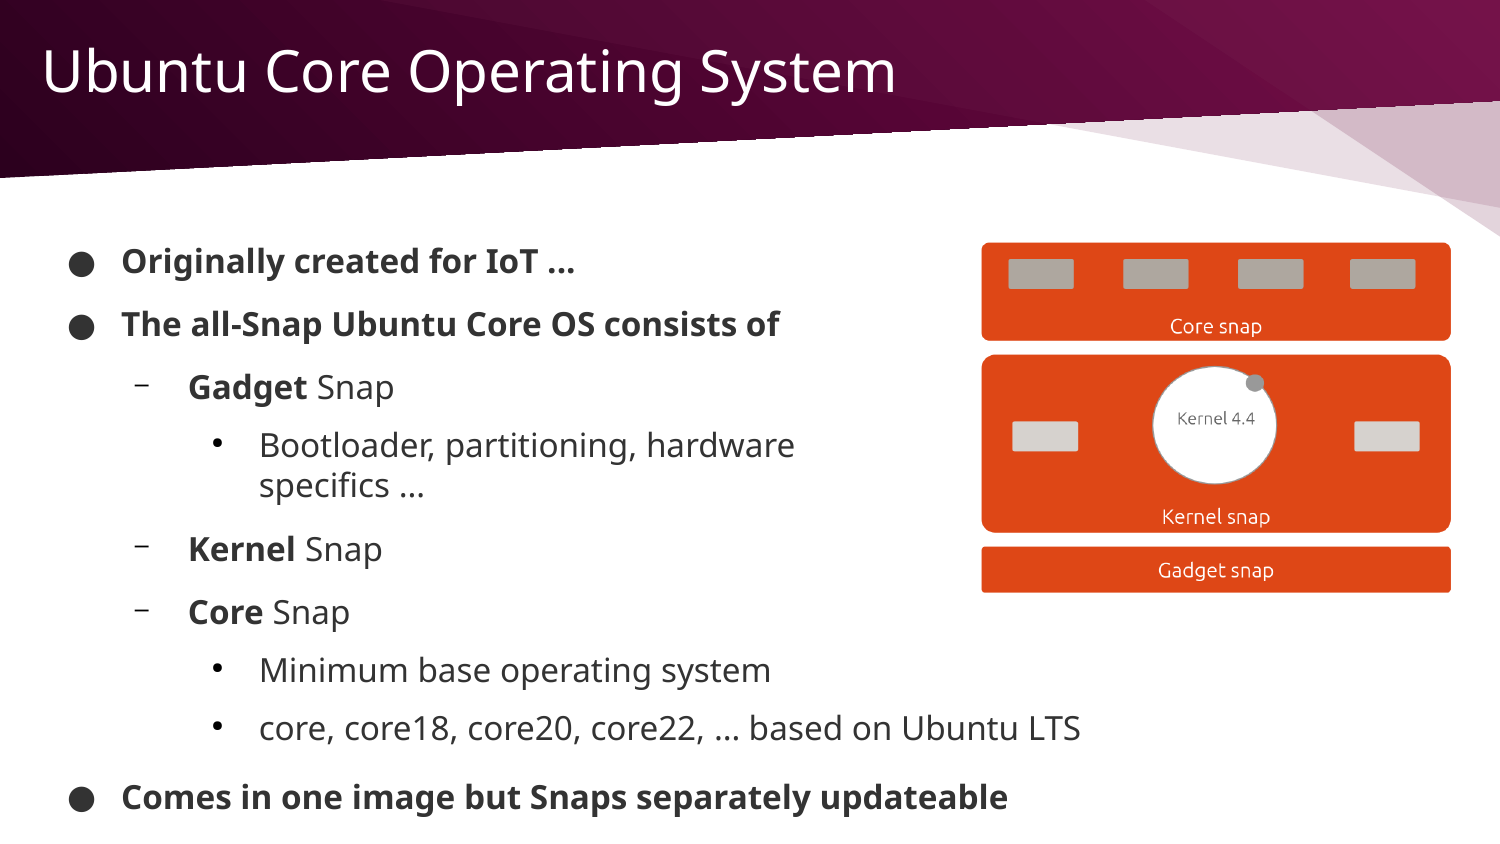

Ubuntu Core Operating System
# Originally created for IoT ...
The all-Snap Ubuntu Core OS consists of
Gadget Snap
Bootloader, partitioning, hardware
specifics …
Kernel Snap
Core Snap
Minimum base operating system
core, core18, core20, core22, … based on Ubuntu LTS
Comes in one image but Snaps separately updateable